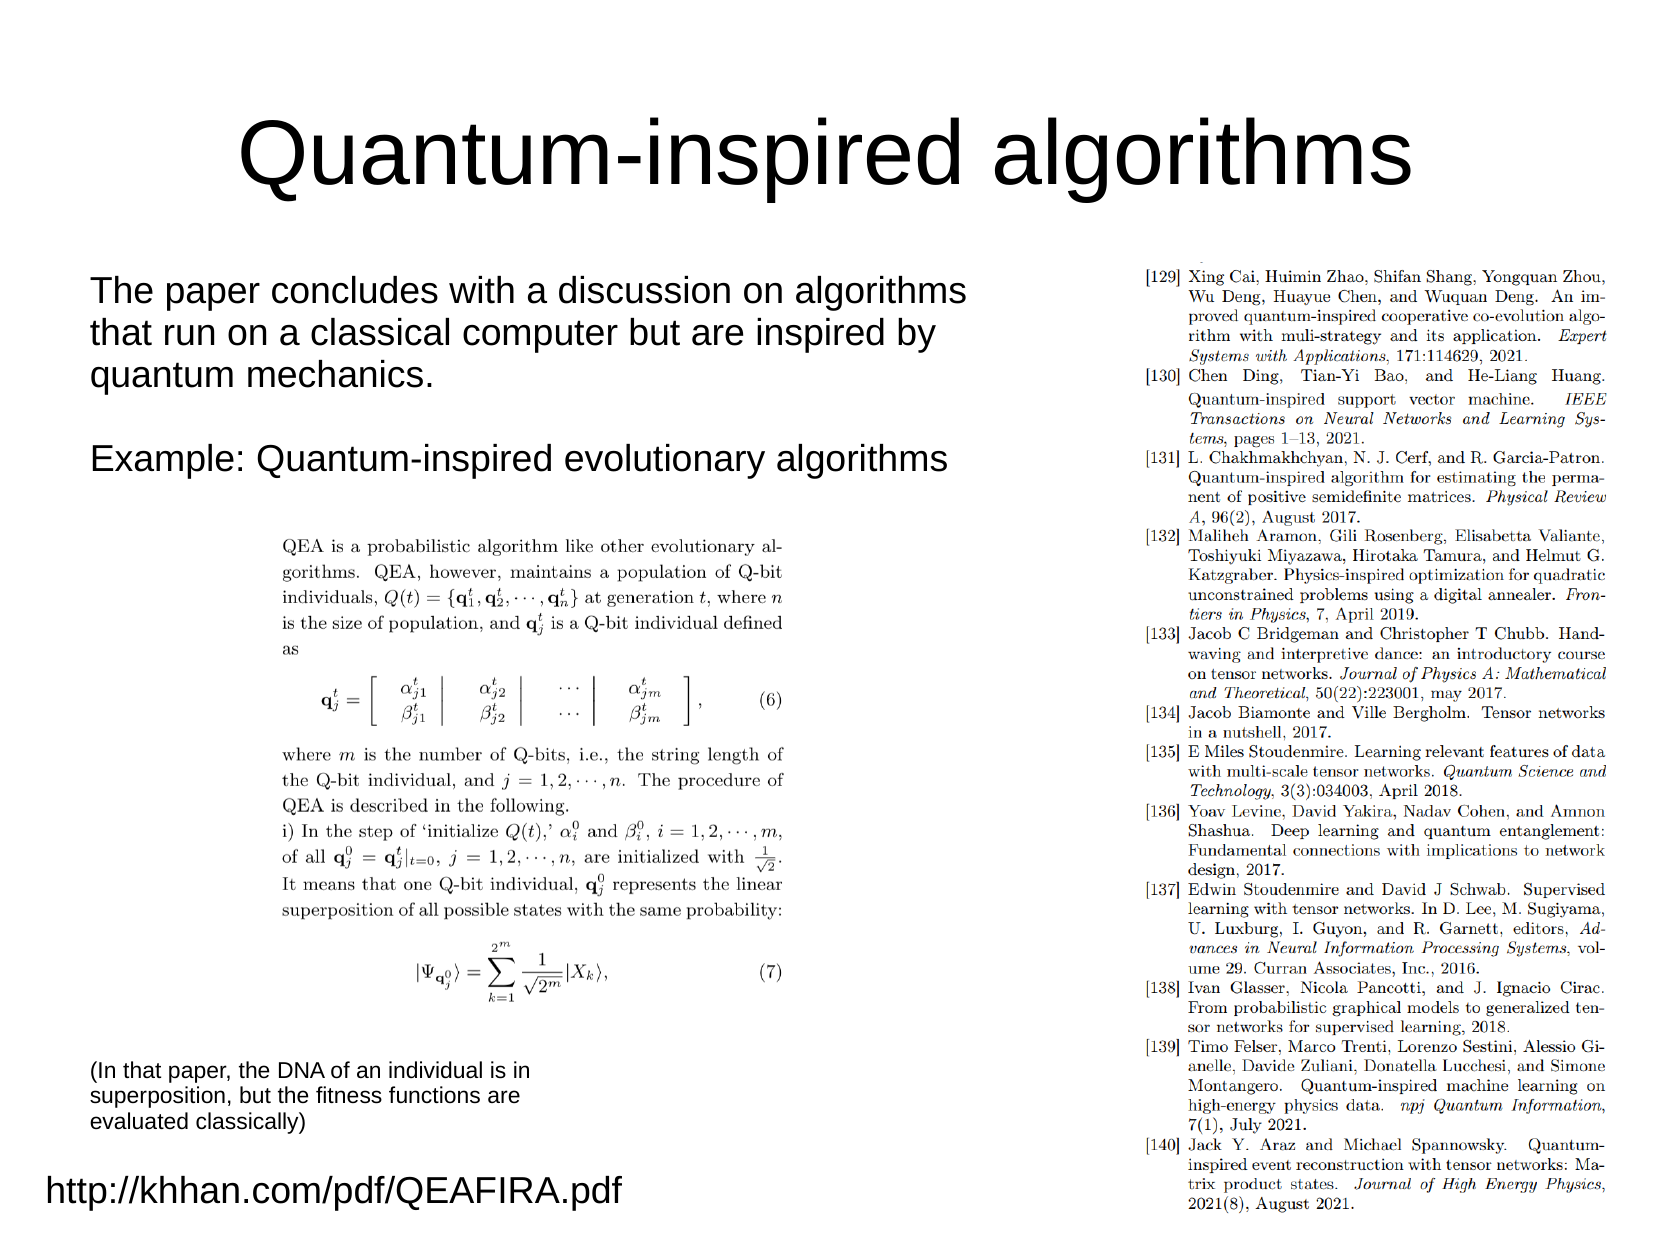

# Quantum-inspired algorithms
The paper concludes with a discussion on algorithms
that run on a classical computer but are inspired by quantum mechanics.
Example: Quantum-inspired evolutionary algorithms
(In that paper, the DNA of an individual is in superposition, but the fitness functions are evaluated classically)
http://khhan.com/pdf/QEAFIRA.pdf